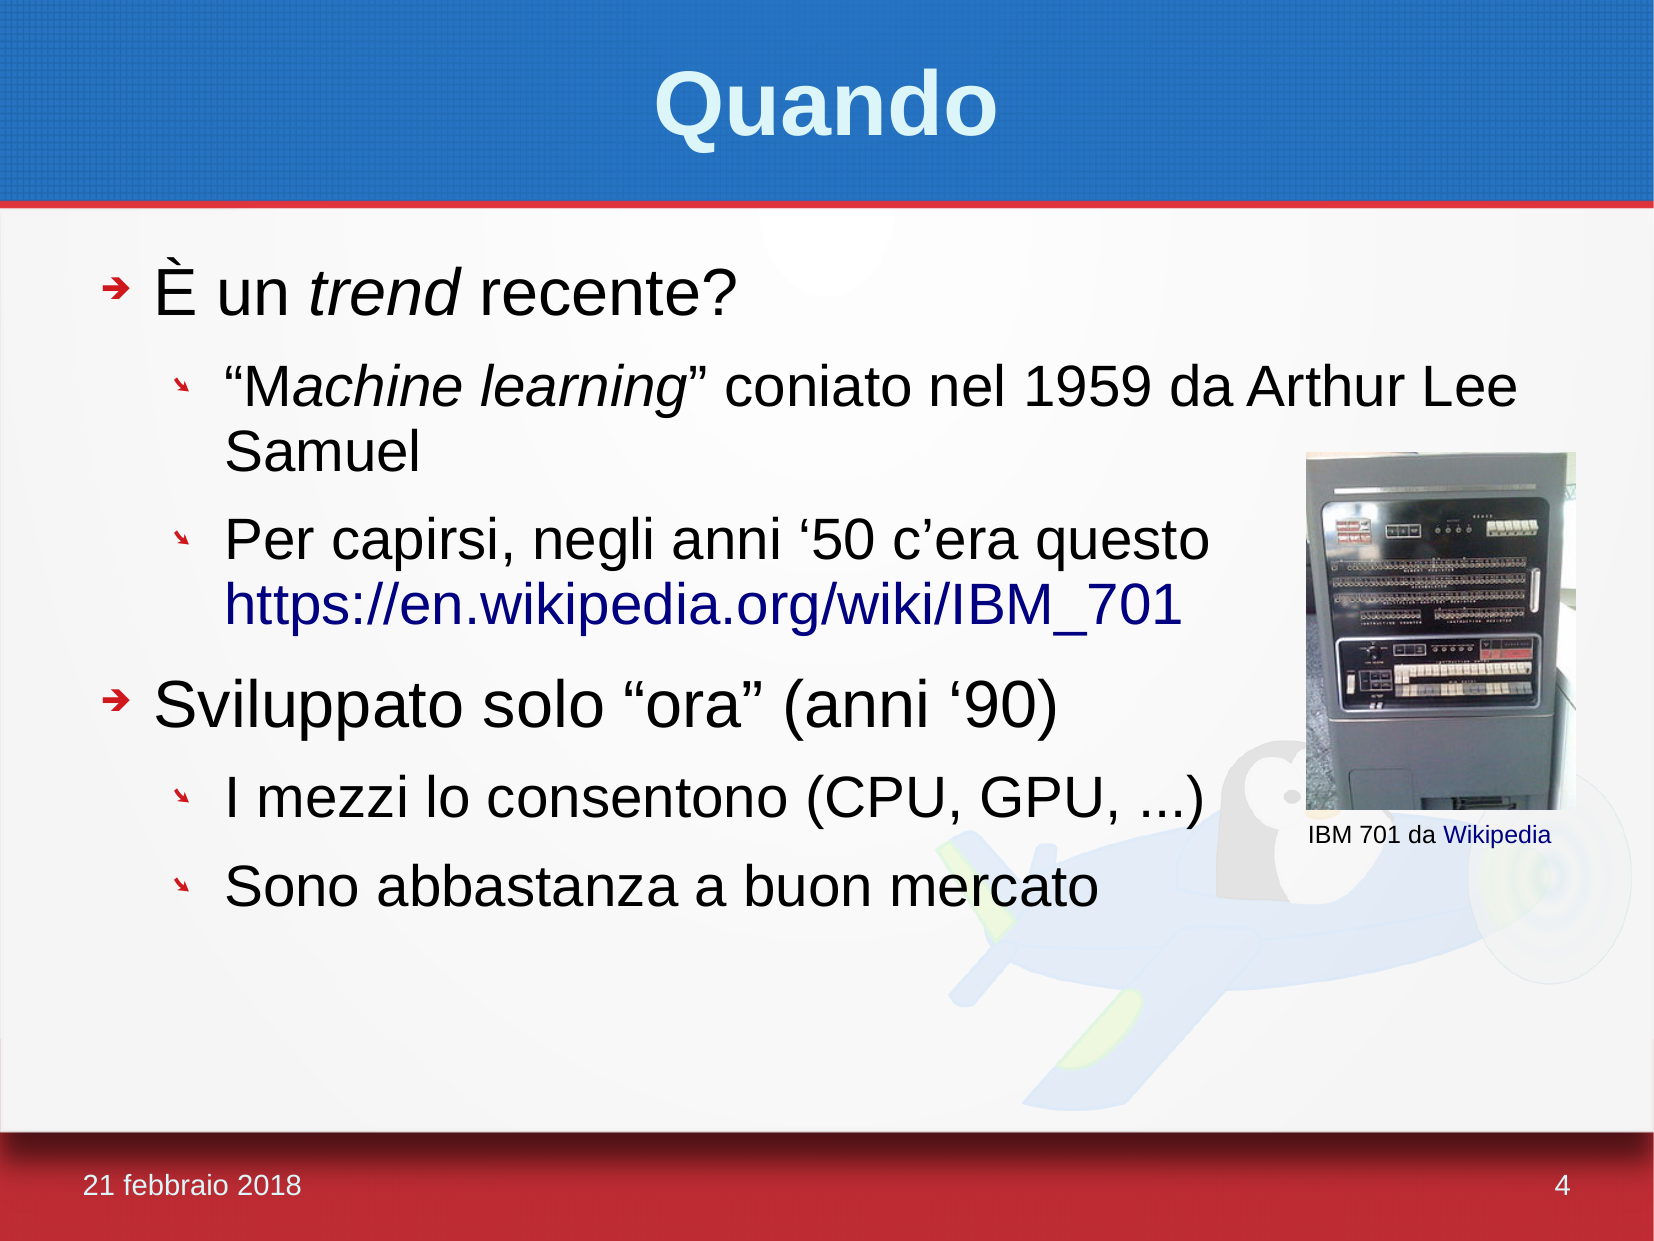

# Quando
È un trend recente?
“Machine learning” coniato nel 1959 da Arthur Lee Samuel
Per capirsi, negli anni ‘50 c’era questo https://en.wikipedia.org/wiki/IBM_701
Sviluppato solo “ora” (anni ‘90)
I mezzi lo consentono (CPU, GPU, ...)
Sono abbastanza a buon mercato
IBM 701 da Wikipedia
21 febbraio 2018
4